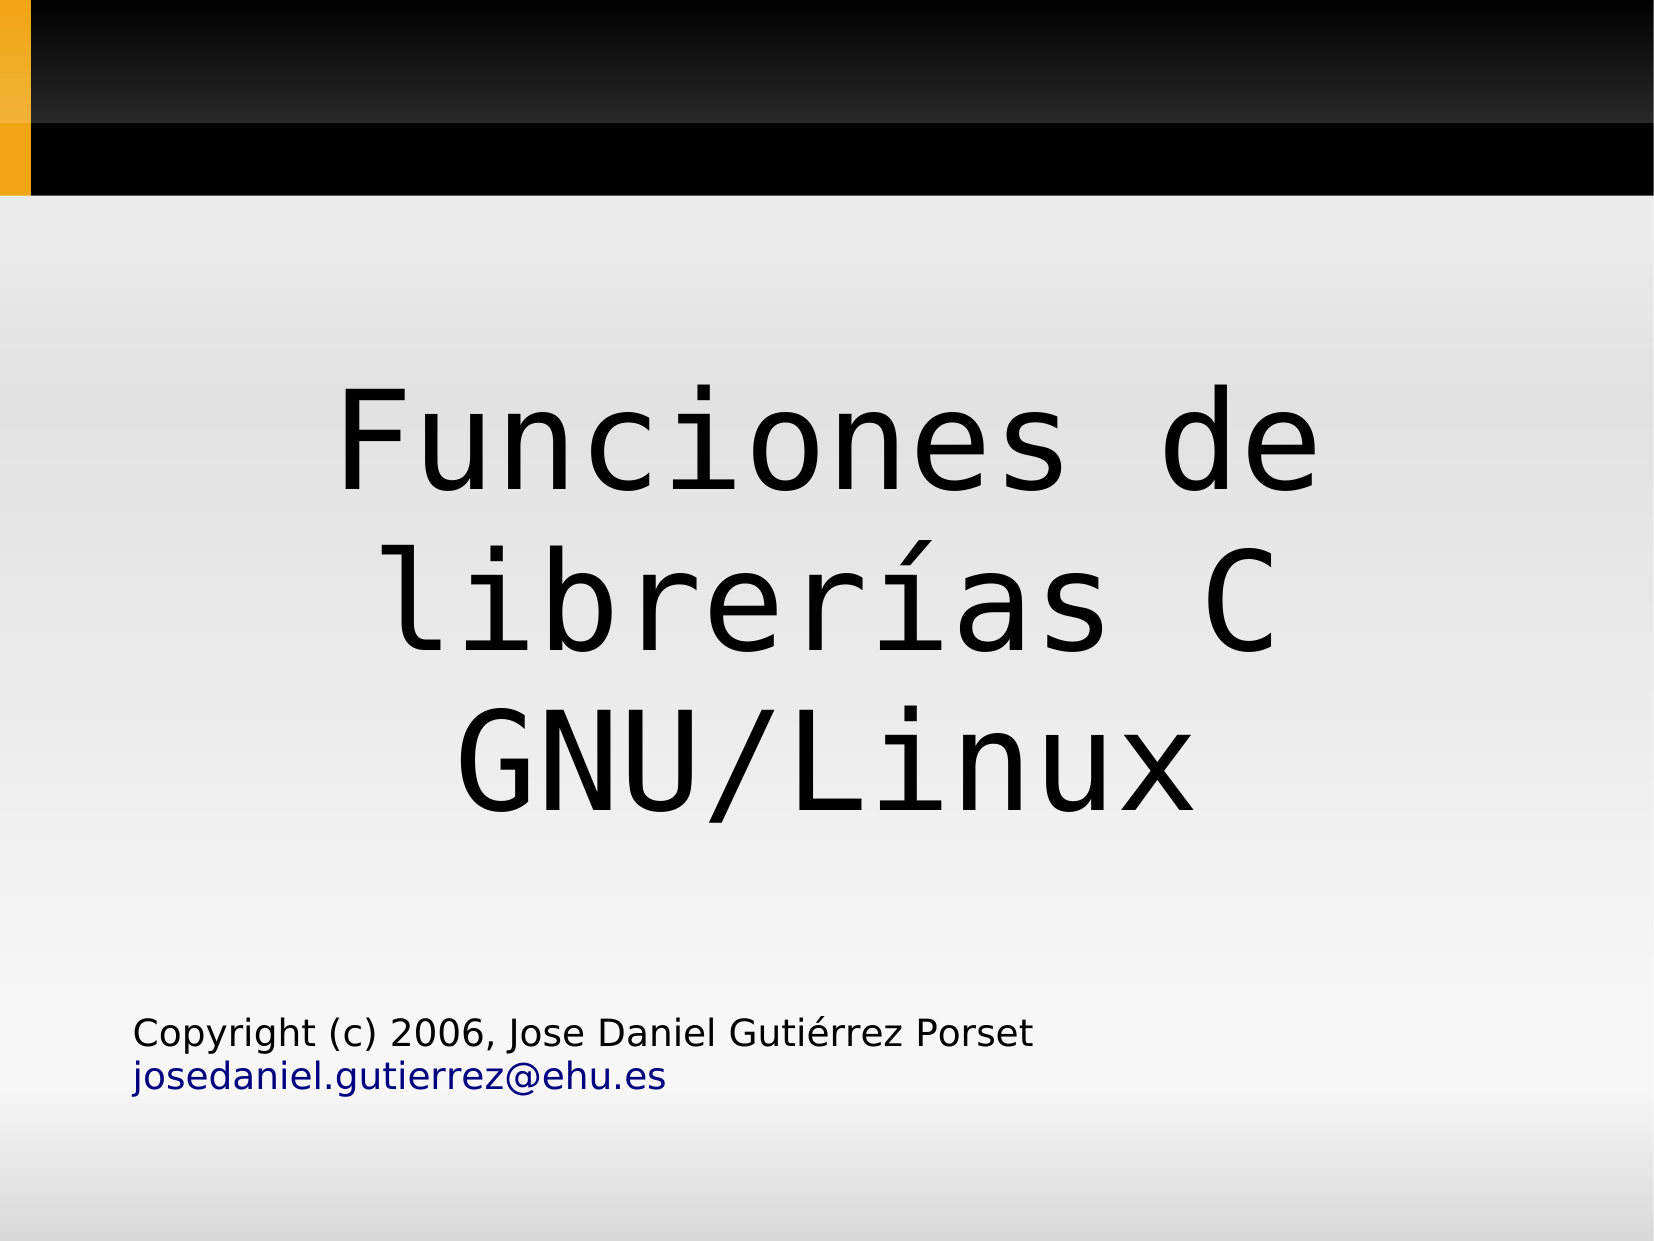

Funciones de librerías C
GNU/Linux
Copyright (c) 2006, Jose Daniel Gutiérrez Porset
josedaniel.gutierrez@ehu.es